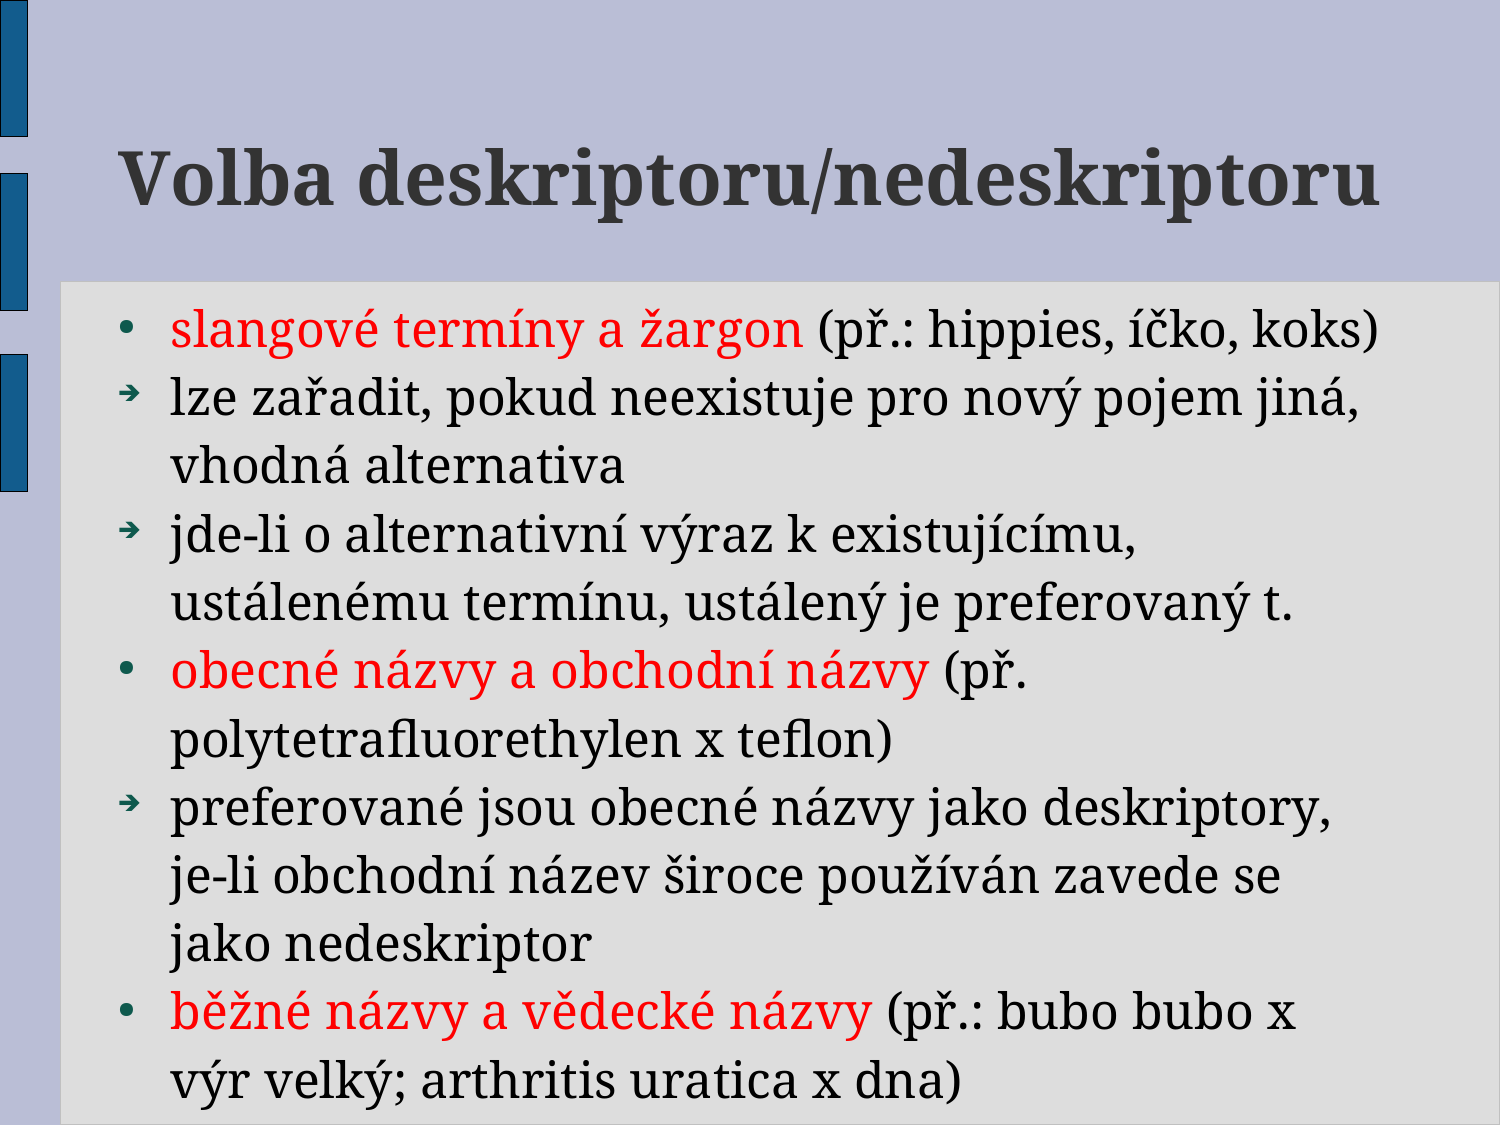

# Volba deskriptoru/nedeskriptoru
slangové termíny a žargon (př.: hippies, íčko, koks)
lze zařadit, pokud neexistuje pro nový pojem jiná, vhodná alternativa
jde-li o alternativní výraz k existujícímu, ustálenému termínu, ustálený je preferovaný t.
obecné názvy a obchodní názvy (př. polytetrafluorethylen x teflon)‏
preferované jsou obecné názvy jako deskriptory, je-li obchodní název široce používán zavede se jako nedeskriptor
běžné názvy a vědecké názvy (př.: bubo bubo x výr velký; arthritis uratica x dna)
volba preferovaného termínu se odvíjí od uživatelů systému